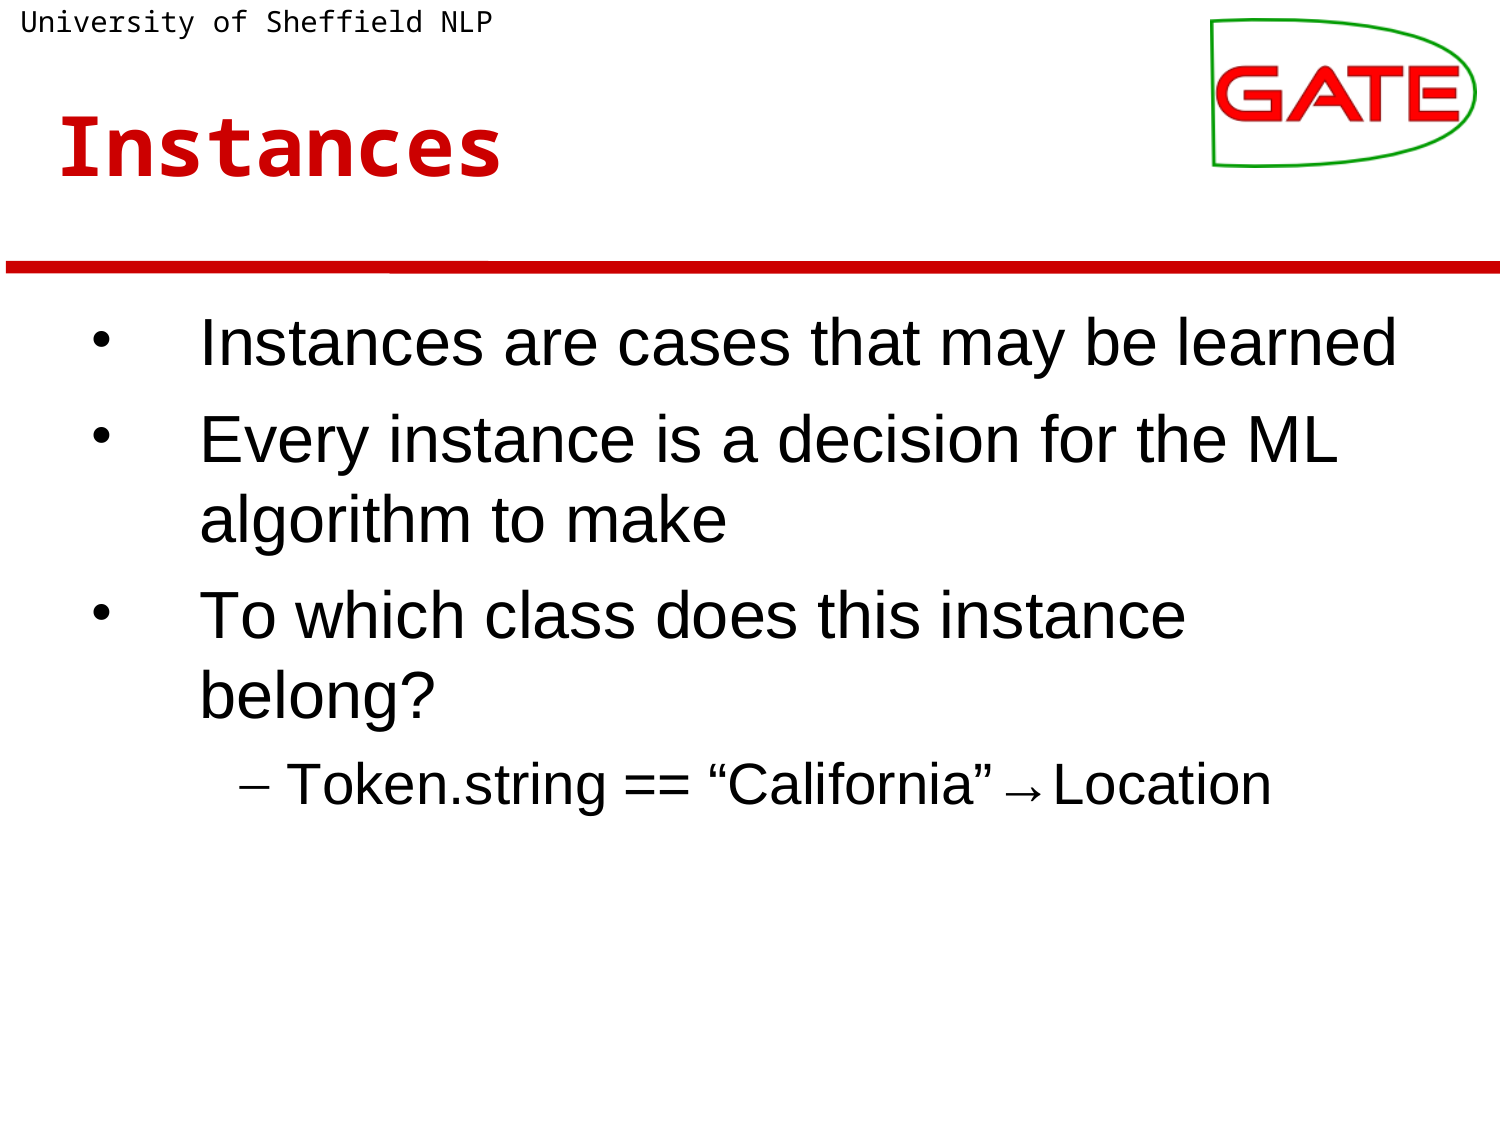

# Instances
Instances are cases that may be learned
Every instance is a decision for the ML algorithm to make
To which class does this instance belong?
Token.string == “California”→Location